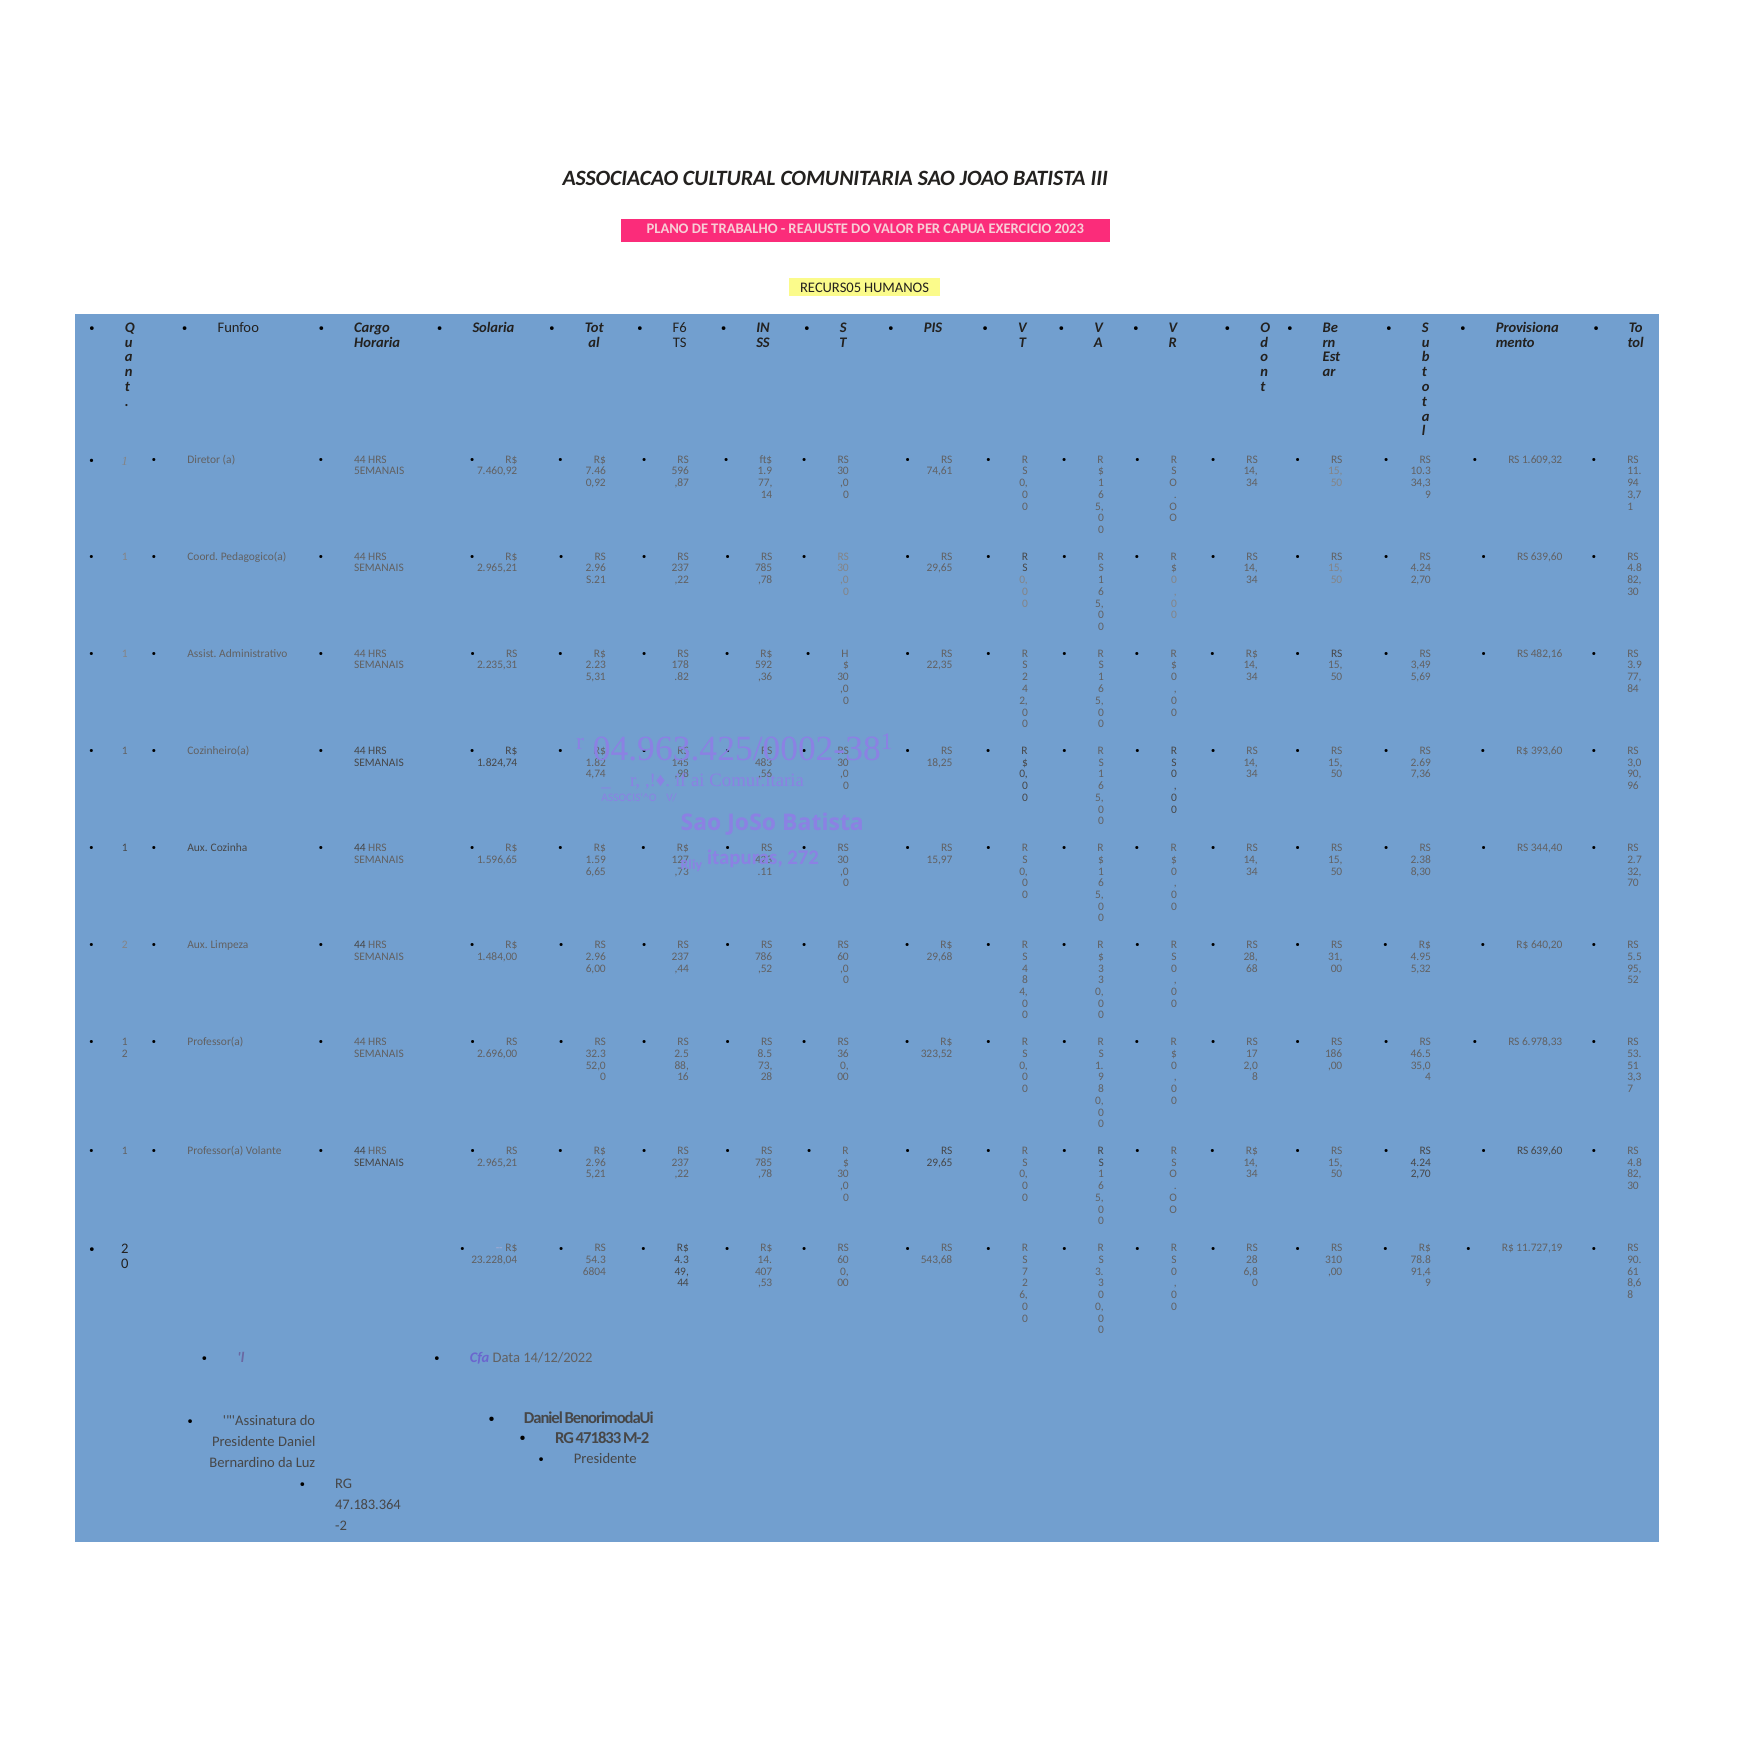

ASSOCIACAO CULTURAL COMUNITARIA SAO JOAO BATISTA III
PLANO DE TRABALHO - REAJUSTE DO VALOR PER CAPUA EXERCICIO 2023
RECURS05 HUMANOS
| Quant. | Funfoo | Cargo Horaria | Solaria | Total | F6TS | INSS | ST | PIS | VT | VA | VR | Odont | Bern Estar | Subtotal | Provisionamento | Totol |
| --- | --- | --- | --- | --- | --- | --- | --- | --- | --- | --- | --- | --- | --- | --- | --- | --- |
| 1 | Diretor (a) | 44 HRS 5EMANAIS | R$ 7.460,92 | R$ 7.460,92 | RS 596,87 | ft$ 1.977,14 | RS 30,00 | RS 74,61 | RS 0,00 | R$ 165,00 | rSo.oo | RS 14,34 | RS 15,50 | RS 10.334,39 | RS 1.609,32 | RS 11.943,71 |
| 1 | Coord. Pedagogico(a) | 44 HRS SEMANAIS | R$ 2.965,21 | RS 2.96S.21 | RS 237,22 | RS 785,78 | RS 30,00 | RS 29,65 | RS 0,00 | RS 165,00 | R$ 0,00 | RS 14,34 | RS 15,50 | RS 4.242,70 | RS 639,60 | RS 4.882,30 |
| 1 | Assist. Administrativo | 44 HRS SEMANAIS | RS 2.235,31 | R$ 2.235,31 | RS 178.82 | R$ 592,36 | H$ 30,00 | RS 22,35 | RS 242,00 | RS 165,00 | R$ 0,00 | R$ 14,34 | RS 15,50 | RS 3,495,69 | RS 482,16 | RS 3.977,84 |
| 1 | Cozinheiro(a) | 44 HRS SEMANAIS | R$ 1.824,74 | R$ 1.824,74 | RS 145,98 | RS 483,56 | RS 30,00 | RS 18,25 | R$ 0,00 | RS 165,00 | RS 0,00 | RS 14,34 | RS 15,50 | RS 2.697,36 | R$ 393,60 | RS 3,090,96 |
| 1 | Aux. Cozinha | 44 HRS SEMANAIS | R$ 1.596,65 | R$ 1.596,65 | R$ 127,73 | RS 423.11 | RS 30,00 | RS 15,97 | RS 0,00 | R$ 165,00 | R$ 0,00 | RS 14,34 | RS 15,50 | RS 2.388,30 | RS 344,40 | RS 2.732,70 |
| 2 | Aux. Limpeza | 44 HRS SEMANAIS | R$ 1.484,00 | RS 2.966,00 | RS 237,44 | RS 786,52 | RS 60,00 | R$ 29,68 | RS 484,00 | R$ 330,00 | RS 0,00 | RS 28,68 | RS 31,00 | R$ 4.955,32 | R$ 640,20 | RS 5.595,52 |
| 12 | Professor(a) | 44 HRS SEMANAIS | RS 2.696,00 | RS 32.352,00 | RS 2.588,16 | RS 8.573,28 | RS 360,00 | R$ 323,52 | RS 0,00 | RS 1.980,00 | R$ 0,00 | RS 172,08 | RS 186,00 | RS 46.535,04 | RS 6.978,33 | RS 53.513,37 |
| 1 | Professor(a) Volante | 44 HRS SEMANAIS | RS 2.965,21 | R$ 2.965,21 | RS 237,22 | RS 785,78 | R$ 30,00 | RS 29,65 | RS 0,00 | RS 165,00 | RSO.OO | R$ 14,34 | RS 15,50 | RS 4.242,70 | RS 639,60 | RS 4.882,30 |
| 20 | | | -- R$ 23.228,04 | RS 54.36804 | R$ 4.349,44 | R$ 14.407,53 | RS 600,00 | RS 543,68 | RS 726,00 | RS 3.300,00 | RS 0,00 | RS 286,80 | RS 310,00 | R$ 78.891,49 | R$ 11.727,19 | RS 90.618,68 |
| | 'l | | Cfa Data 14/12/2022 | | | | | | | | | | | | | |
| '"'Assinatura do Presidente Daniel Bernardino da Luz RG 47.183.364-2 | | | Daniel BenorimodaUi RG 471833 M-2 Presidente | | | | | | | | | | | | | |
r 04.963.425/0002-381
_ r, ,!♦. if ai Comur.itaria
ASSOCIS'^O V/
Sao JoSo Batista
Rliy itapuras, 272